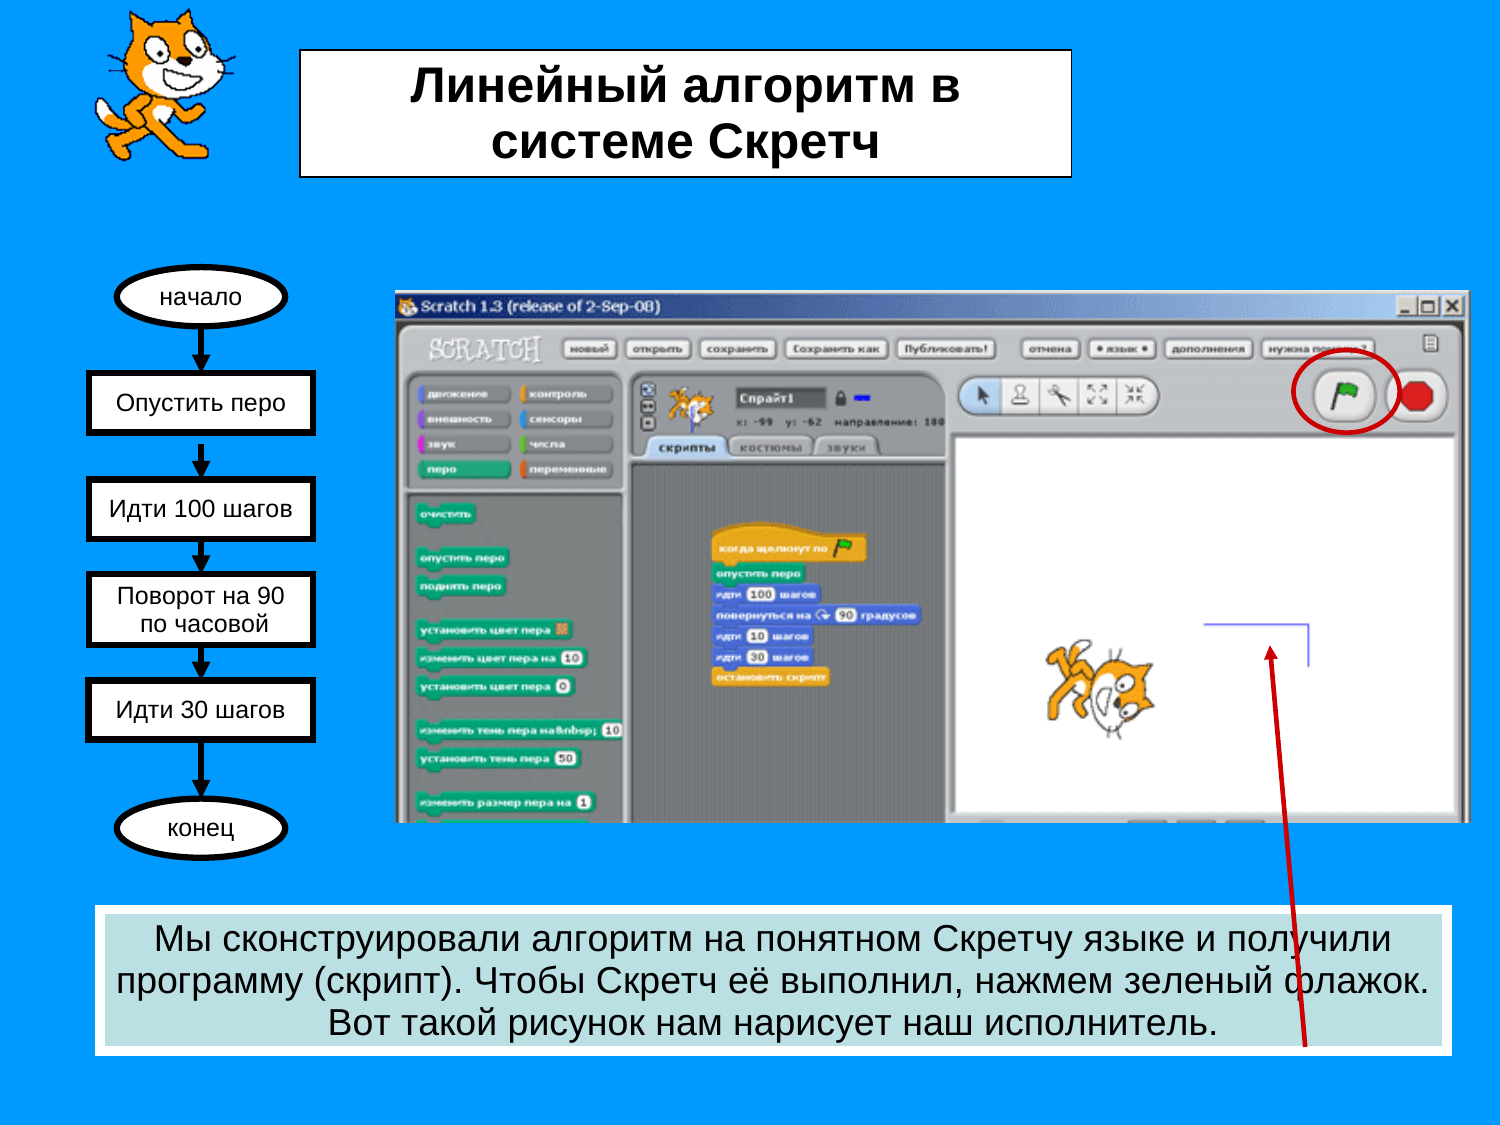

Линейный алгоритм в системе Скретч
начало
Опустить перо
Идти 100 шагов
Поворот на 90
 по часовой
Идти 30 шагов
конец
Мы сконструировали алгоритм на понятном Скретчу языке и получили программу (скрипт). Чтобы Скретч её выполнил, нажмем зеленый флажок. Вот такой рисунок нам нарисует наш исполнитель.